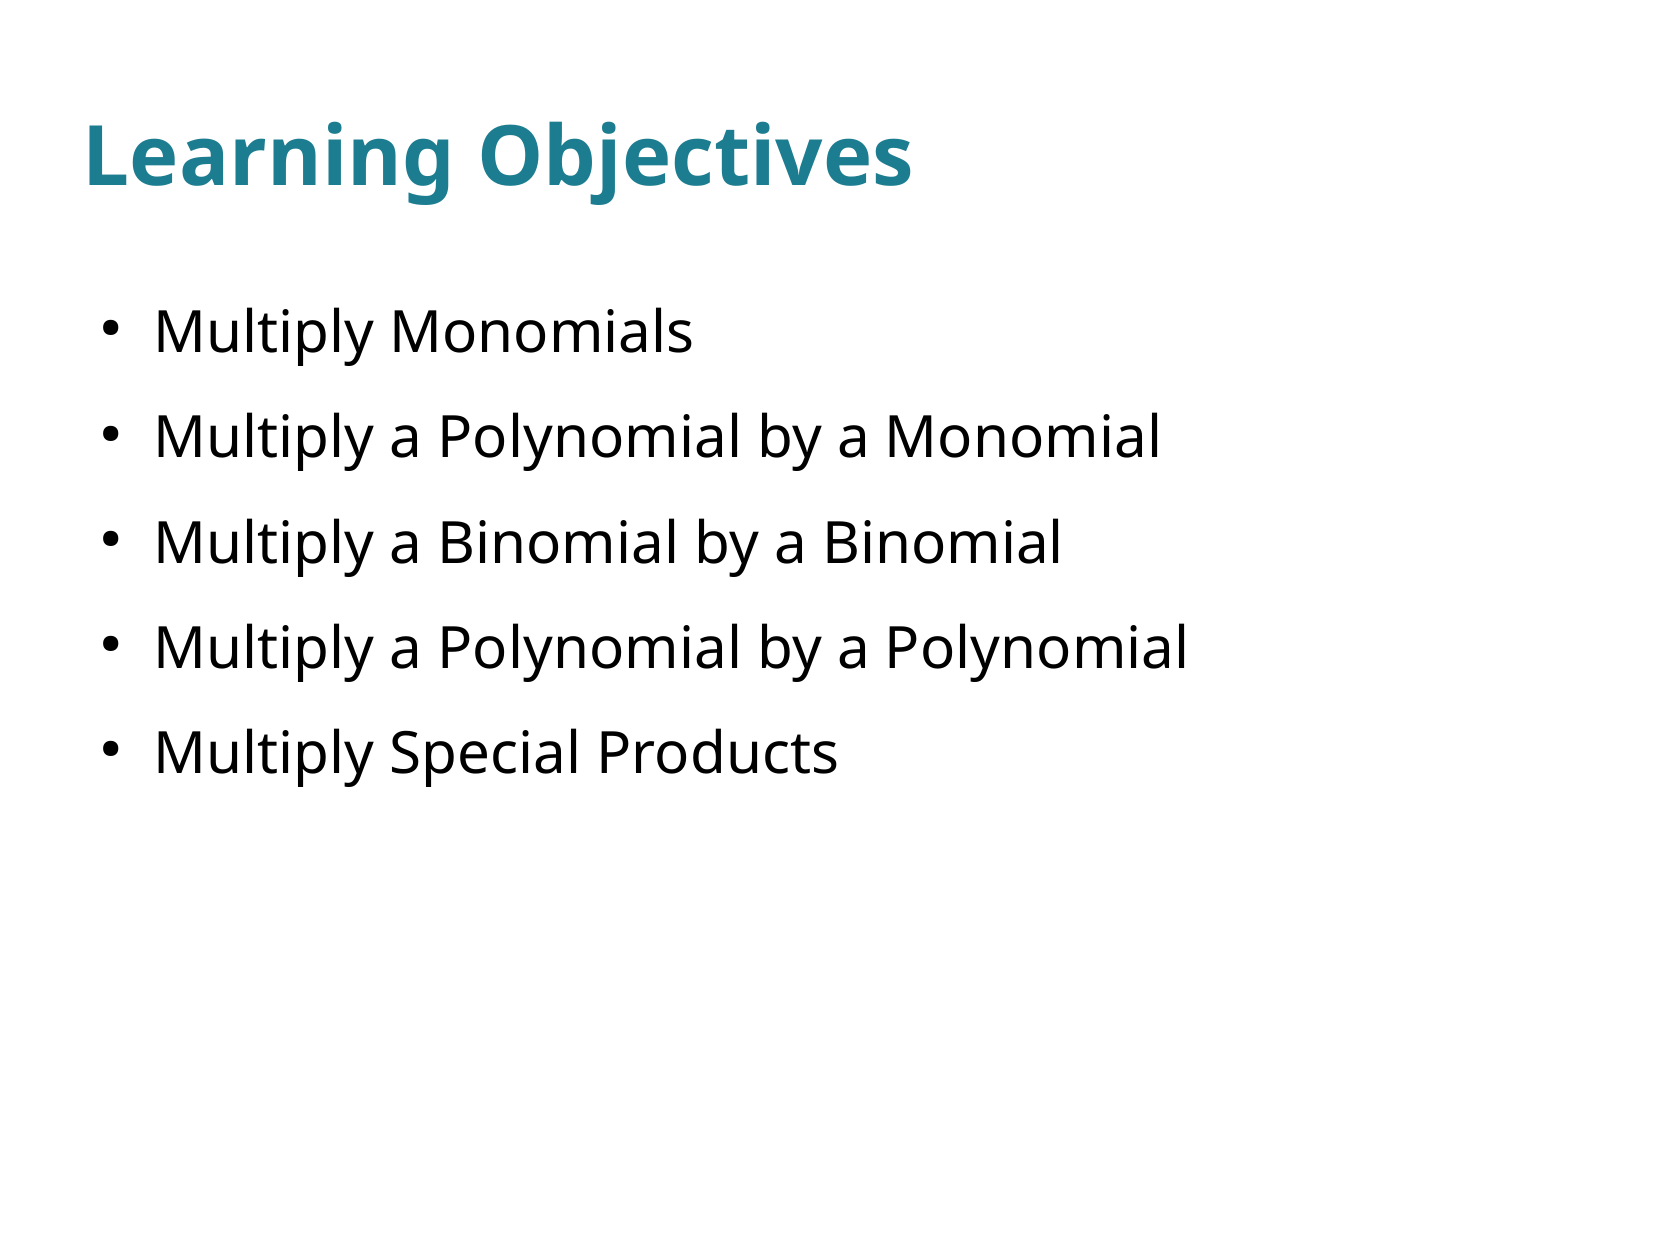

# Learning Objectives
Multiply Monomials
Multiply a Polynomial by a Monomial
Multiply a Binomial by a Binomial
Multiply a Polynomial by a Polynomial
Multiply Special Products